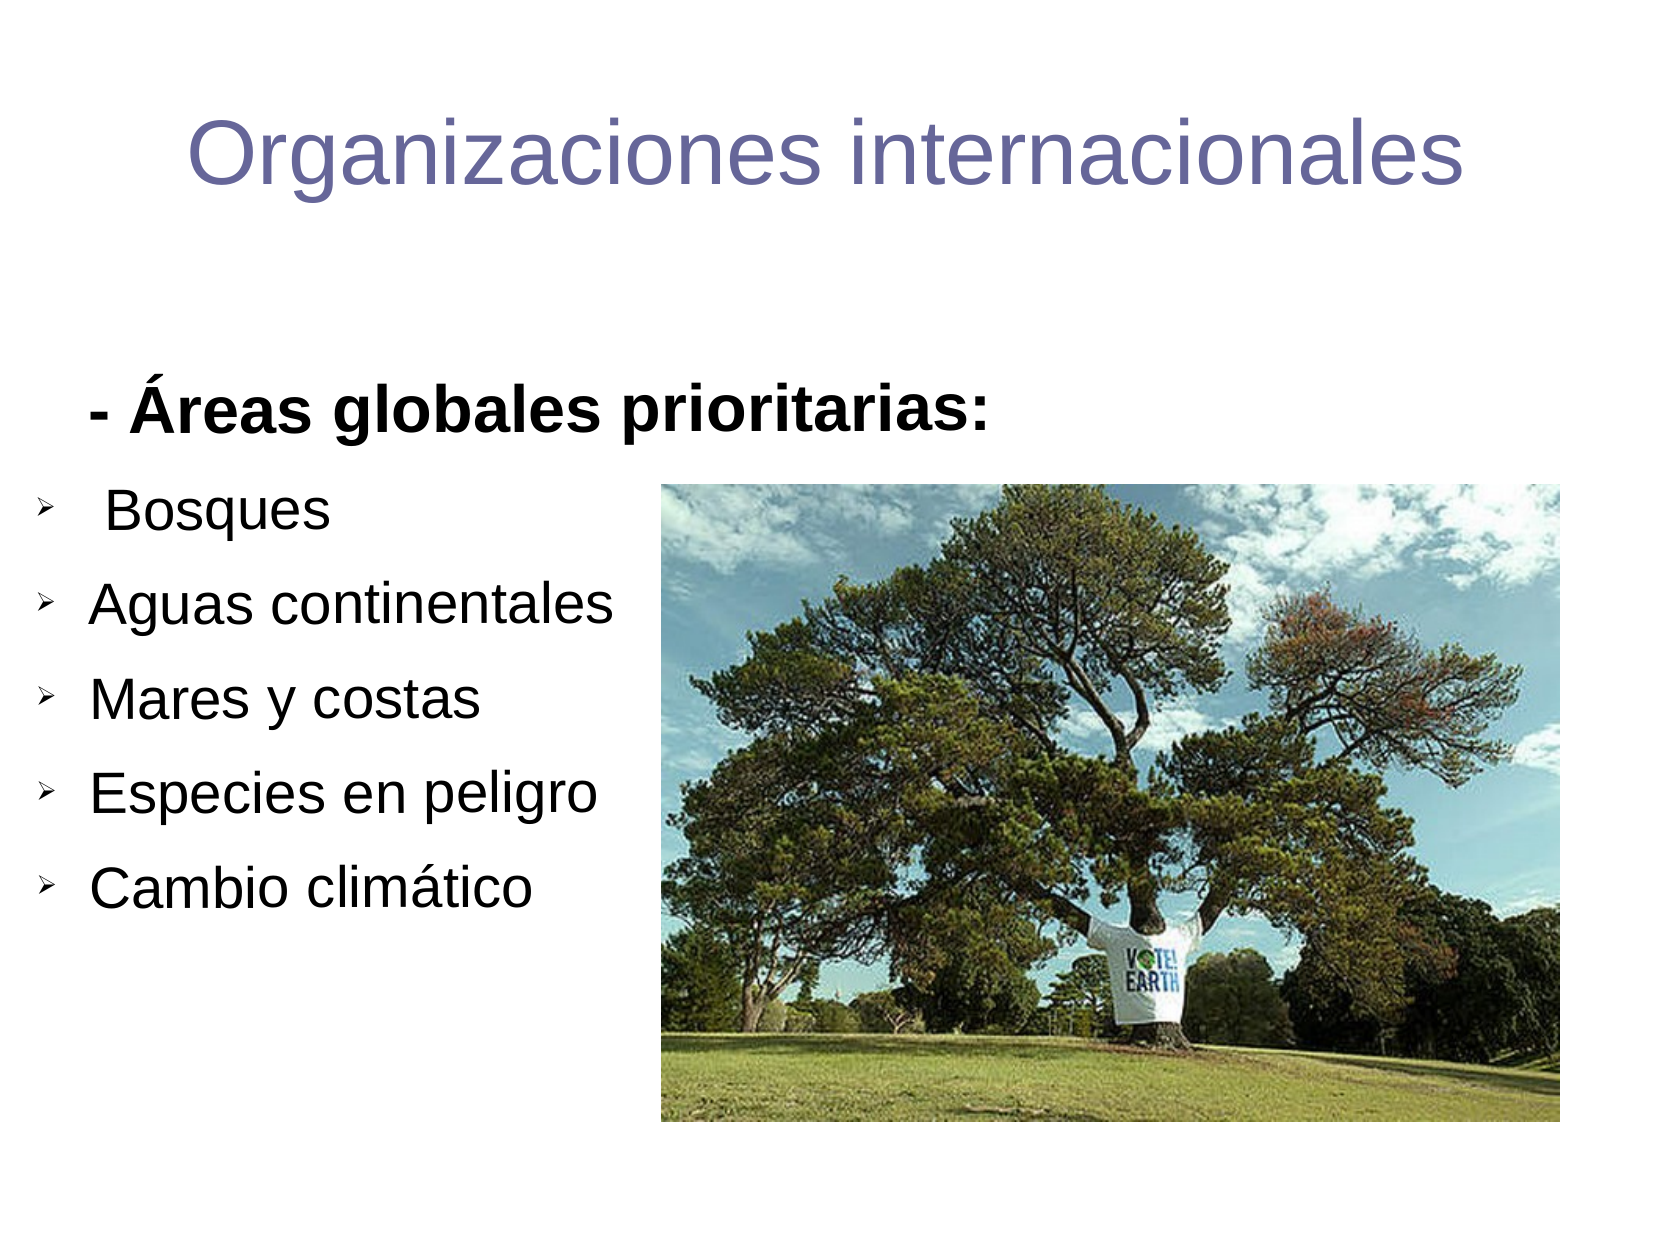

# Organizaciones internacionales
- Áreas globales prioritarias:
 Bosques
Aguas continentales
Mares y costas
Especies en peligro
Cambio climático